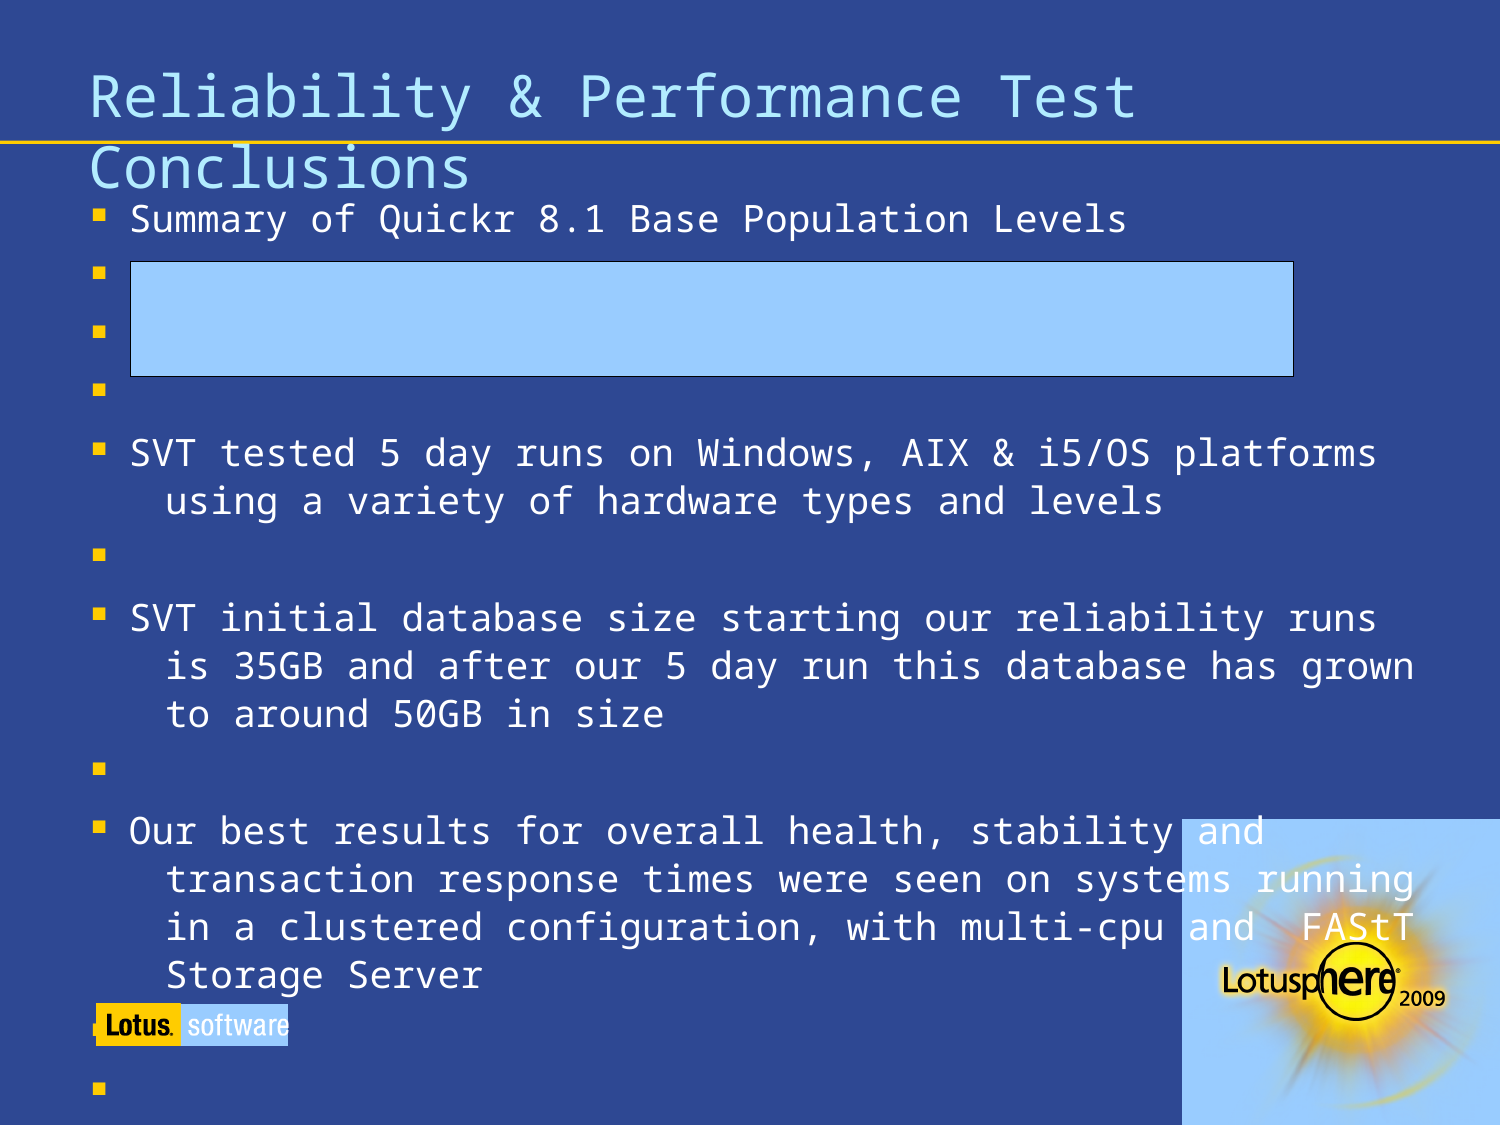

# Reliability & Performance Test Conclusions
Summary of Quickr 8.1 Base Population Levels
SVT tested 5 day runs on Windows, AIX & i5/OS platforms using a variety of hardware types and levels
SVT initial database size starting our reliability runs is 35GB and after our 5 day run this database has grown to around 50GB in size
Our best results for overall health, stability and transaction response times were seen on systems running in a clustered configuration, with multi-cpu and FAStT Storage Server